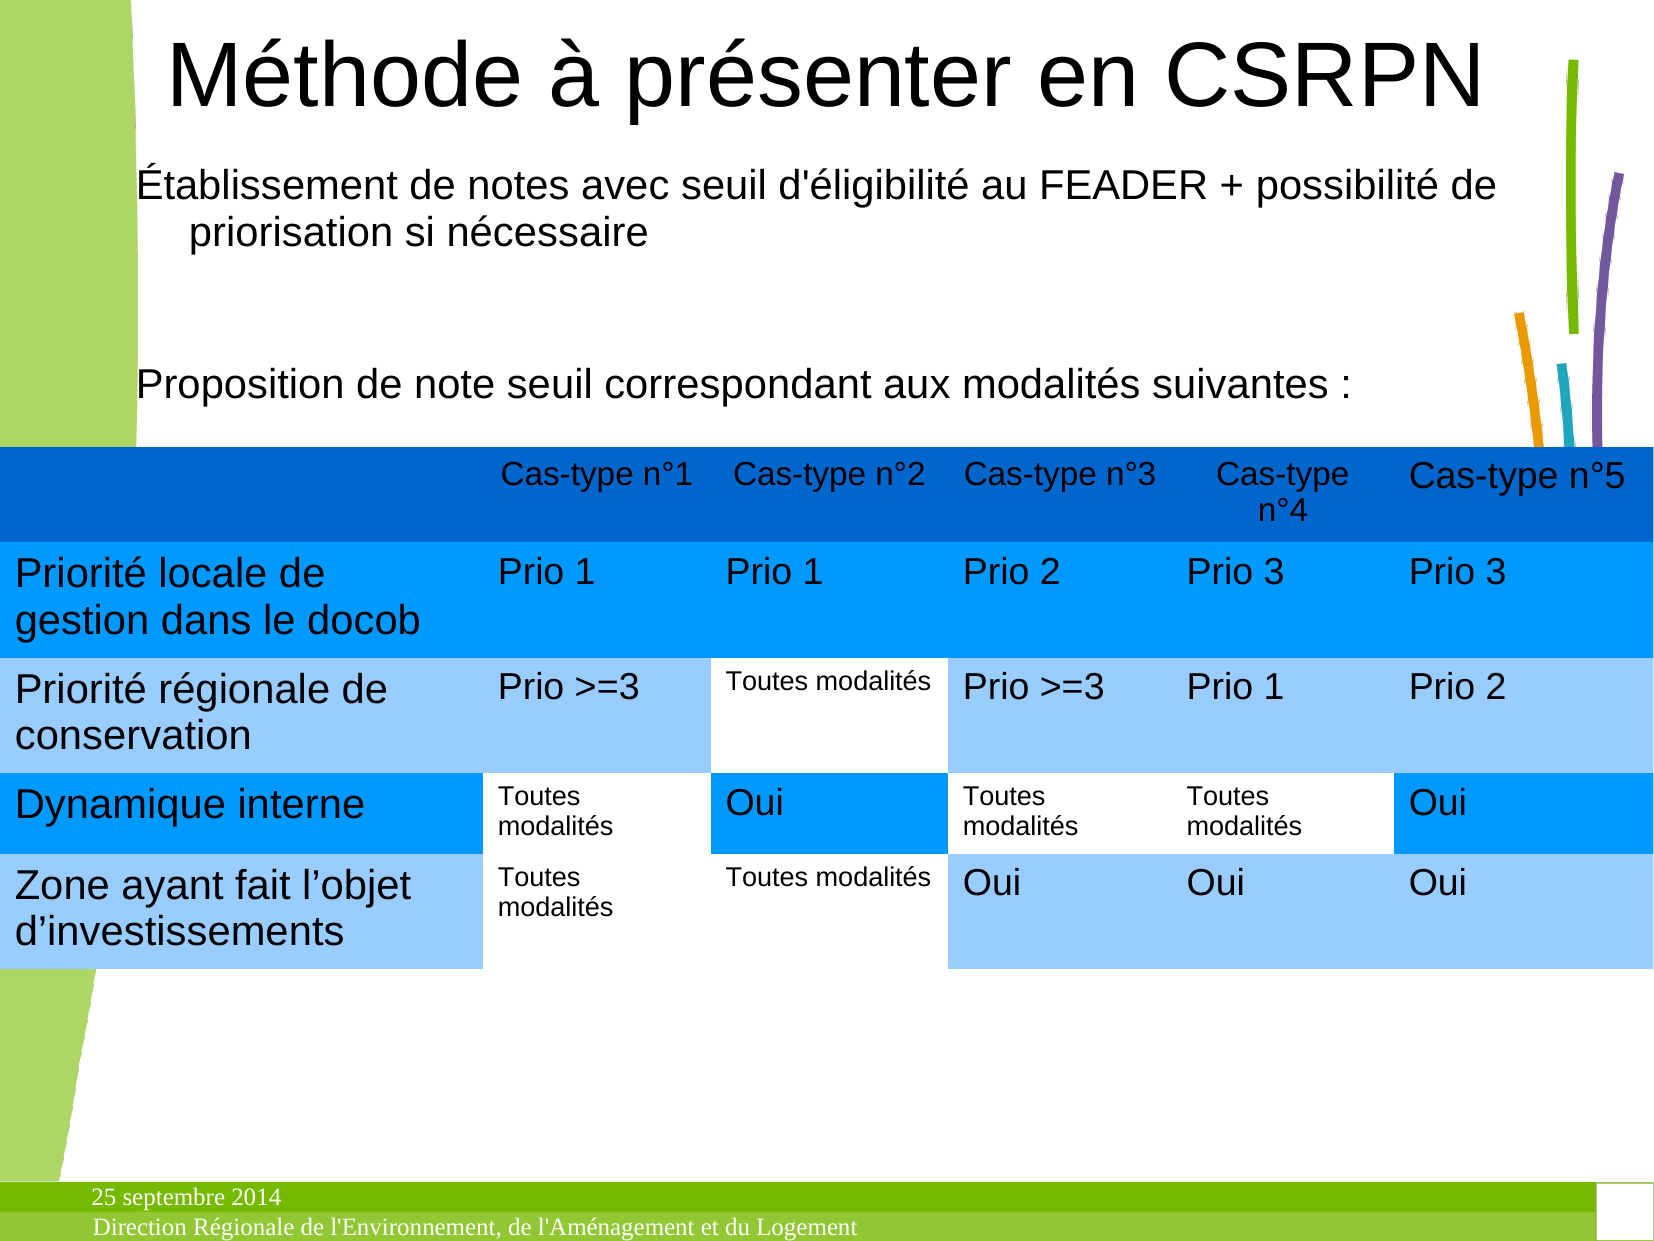

# Méthode à présenter en CSRPN
Établissement de notes avec seuil d'éligibilité au FEADER + possibilité de priorisation si nécessaire
Proposition de note seuil correspondant aux modalités suivantes :
| | Cas-type n°1 | Cas-type n°2 | Cas-type n°3 | Cas-type n°4 | Cas-type n°5 |
| --- | --- | --- | --- | --- | --- |
| Priorité locale de gestion dans le docob | Prio 1 | Prio 1 | Prio 2 | Prio 3 | Prio 3 |
| Priorité régionale de conservation | Prio >=3 | Toutes modalités | Prio >=3 | Prio 1 | Prio 2 |
| Dynamique interne | Toutes modalités | Oui | Toutes modalités | Toutes modalités | Oui |
| Zone ayant fait l’objet d’investissements | Toutes modalités | Toutes modalités | Oui | Oui | Oui |